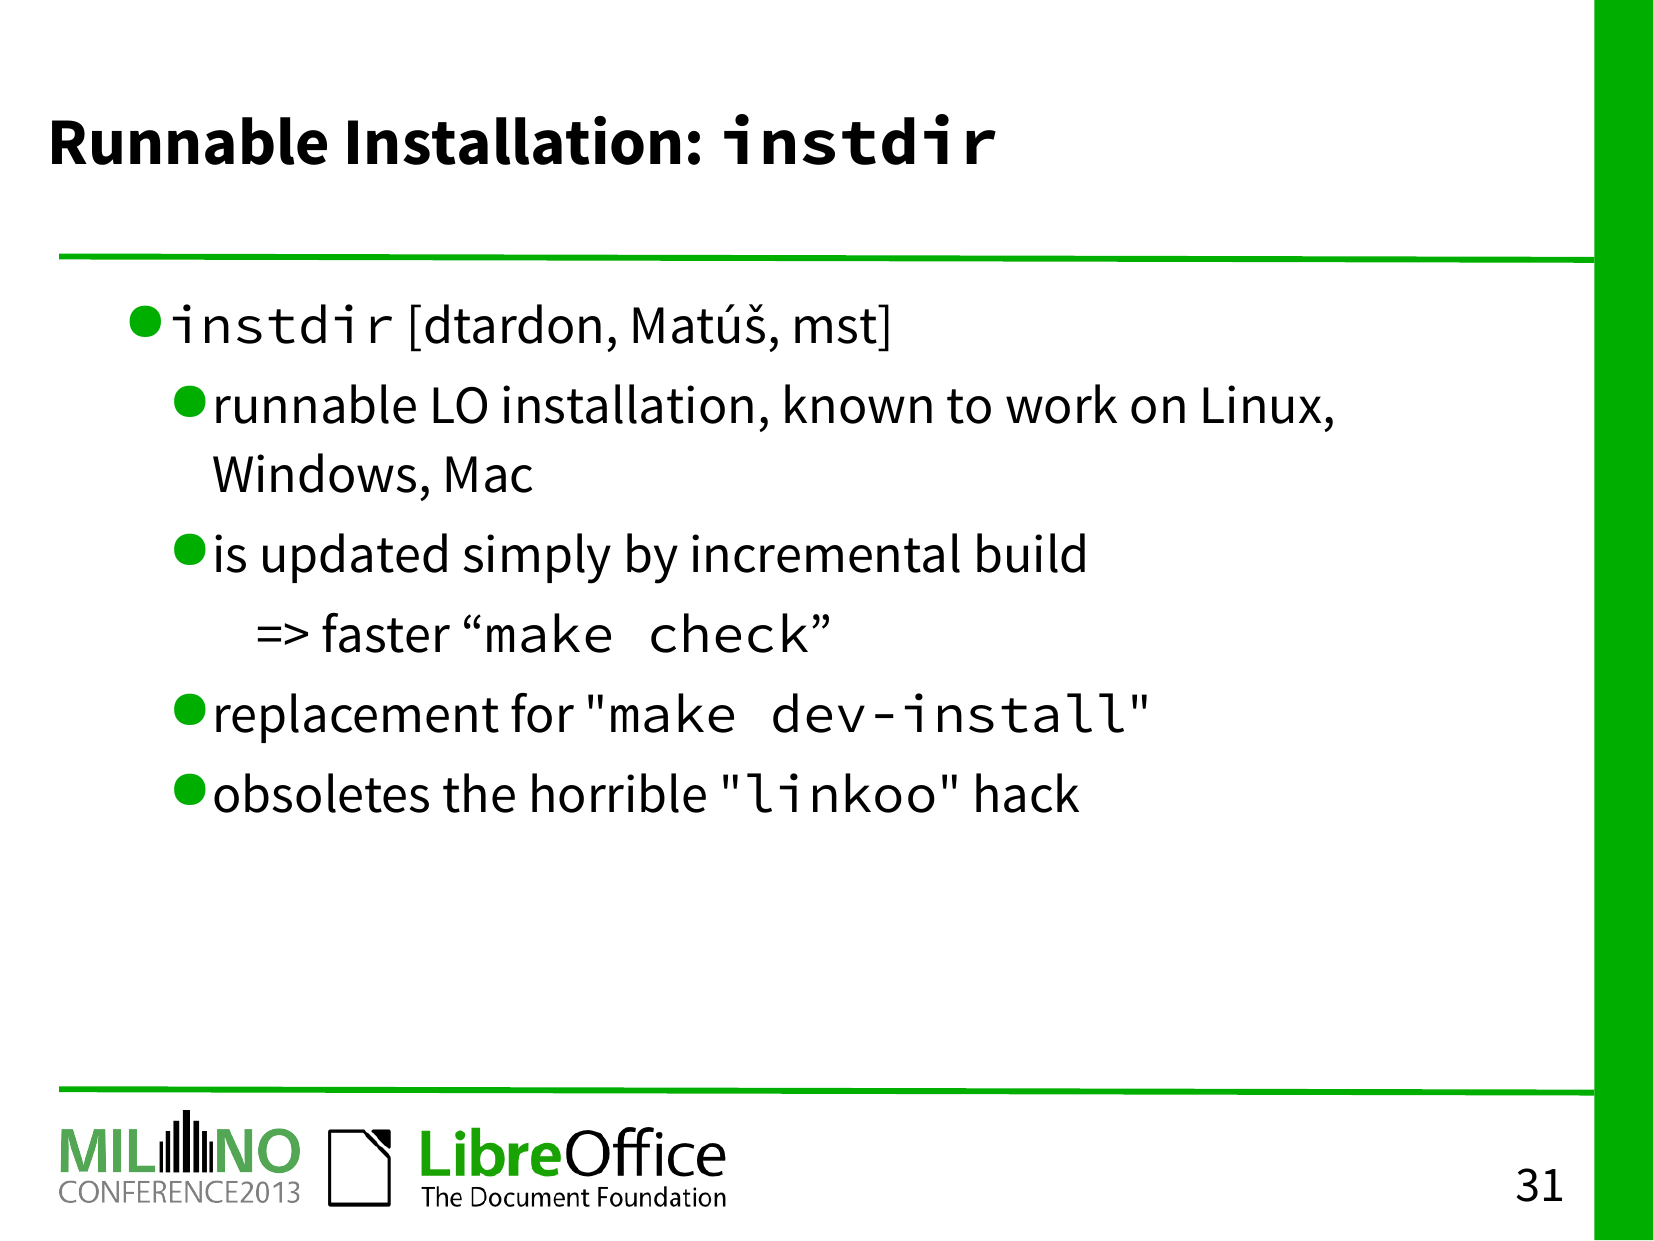

# Runnable Installation: instdir
instdir [dtardon, Matúš, mst]
runnable LO installation, known to work on Linux, Windows, Mac
is updated simply by incremental build
=> faster “make check”
replacement for "make dev-install"
obsoletes the horrible "linkoo" hack
31